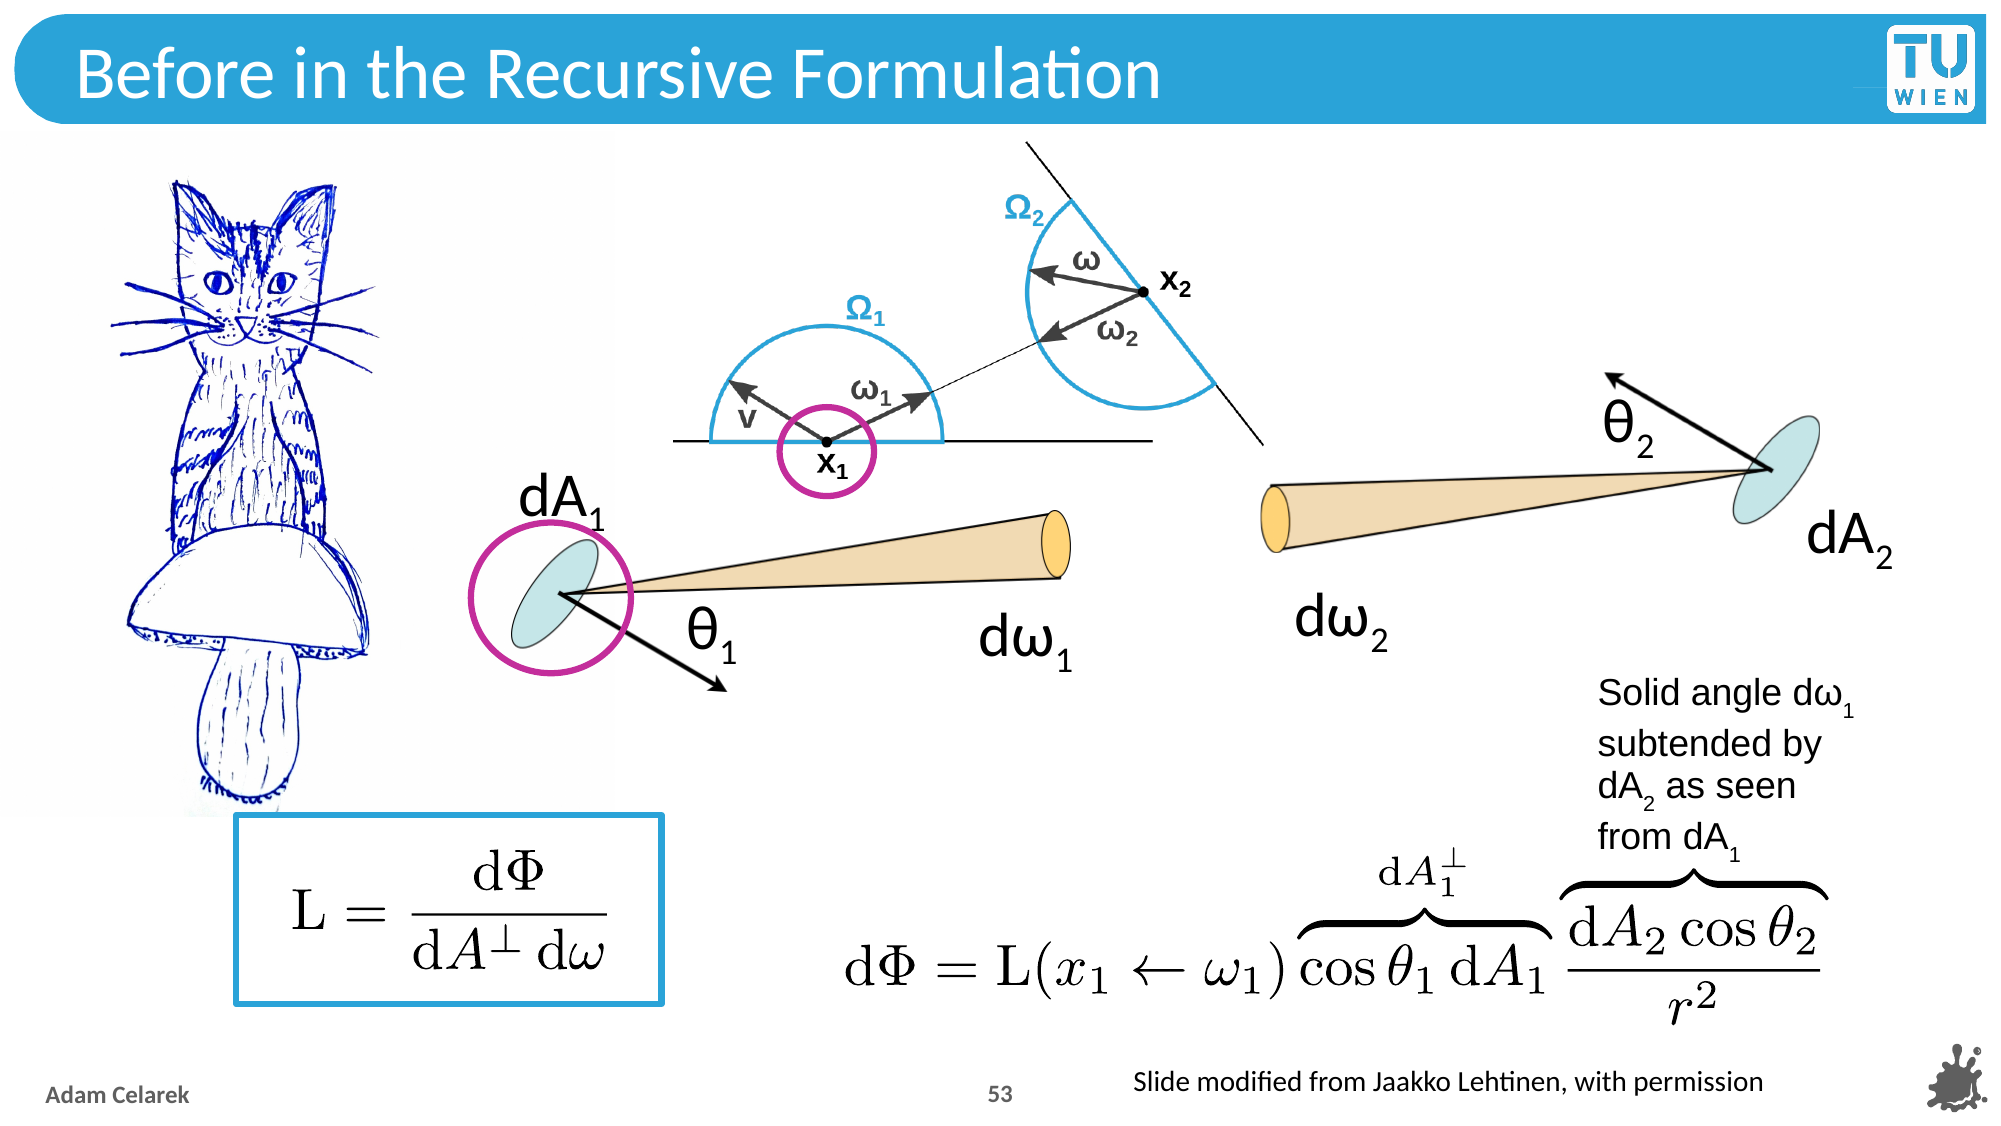

# Before in the Recursive Formulation
θ2
dA1
dA2
dω2
θ1
dω1
Solid angle dω1 subtended by dA2 as seen from dA1
Slide modified from Jaakko Lehtinen, with permission
Adam Celarek